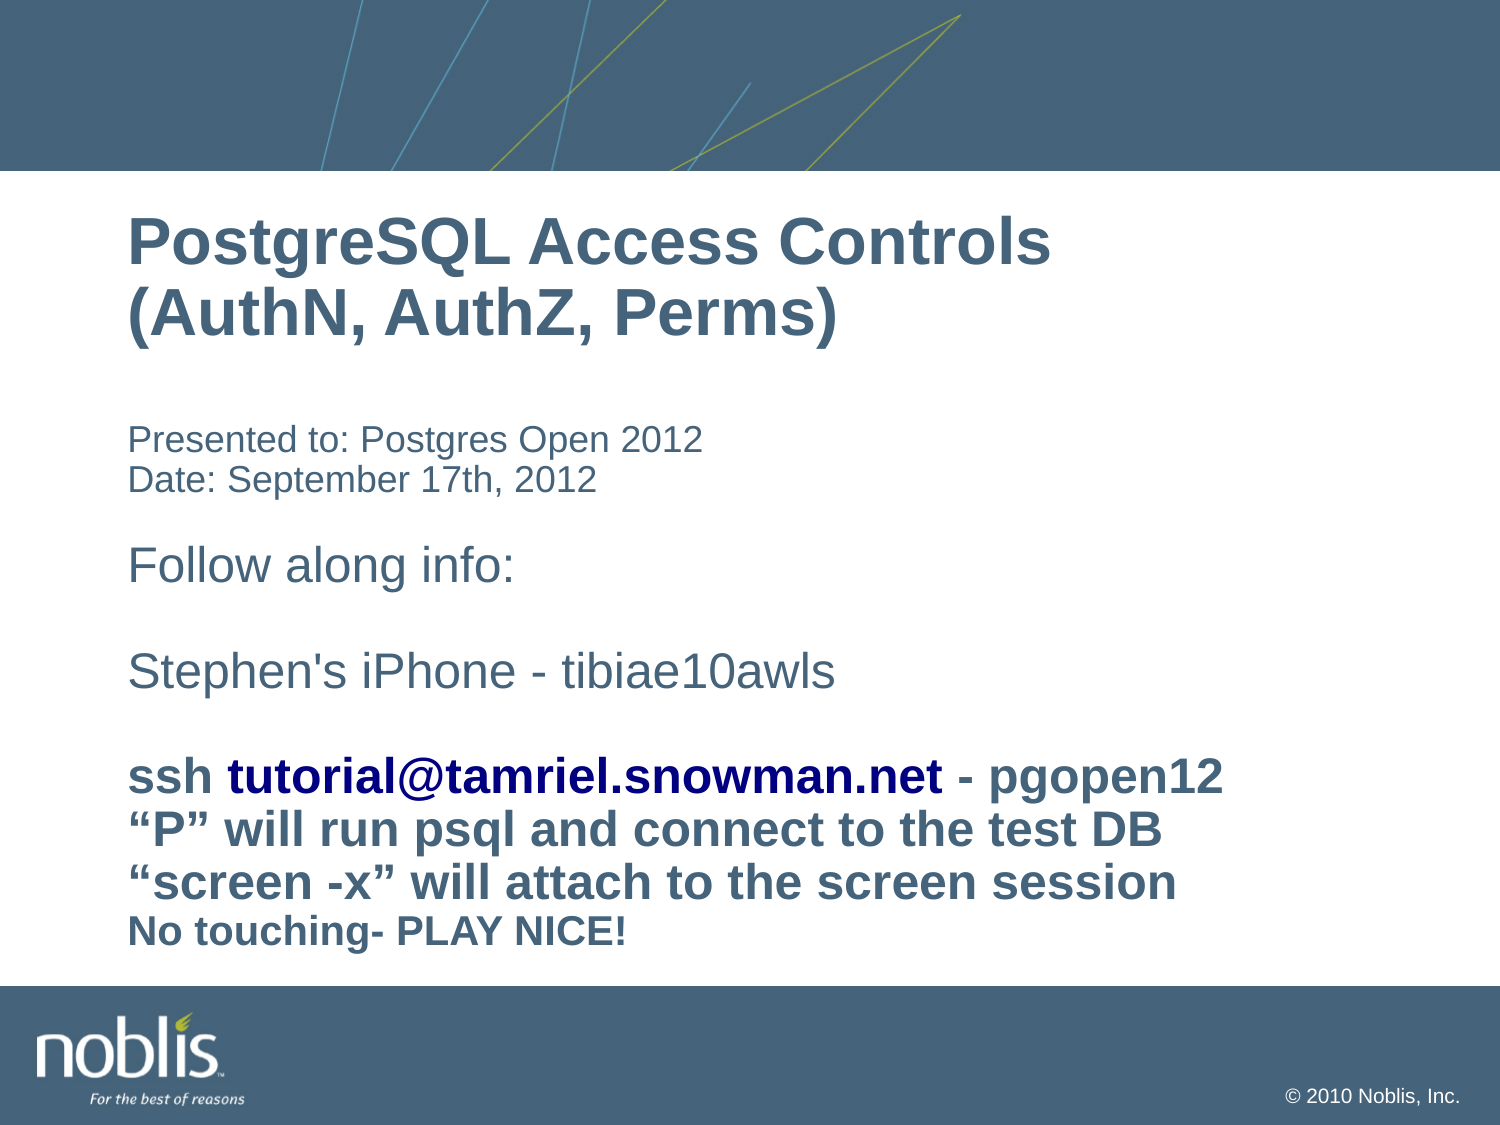

# PostgreSQL Access Controls (AuthN, AuthZ, Perms) Presented to: Postgres Open 2012 Date: September 17th, 2012 Follow along info: Stephen's iPhone - tibiae10awls ssh tutorial@tamriel.snowman.net - pgopen12 “P” will run psql and connect to the test DB “screen -x” will attach to the screen session No touching- PLAY NICE!